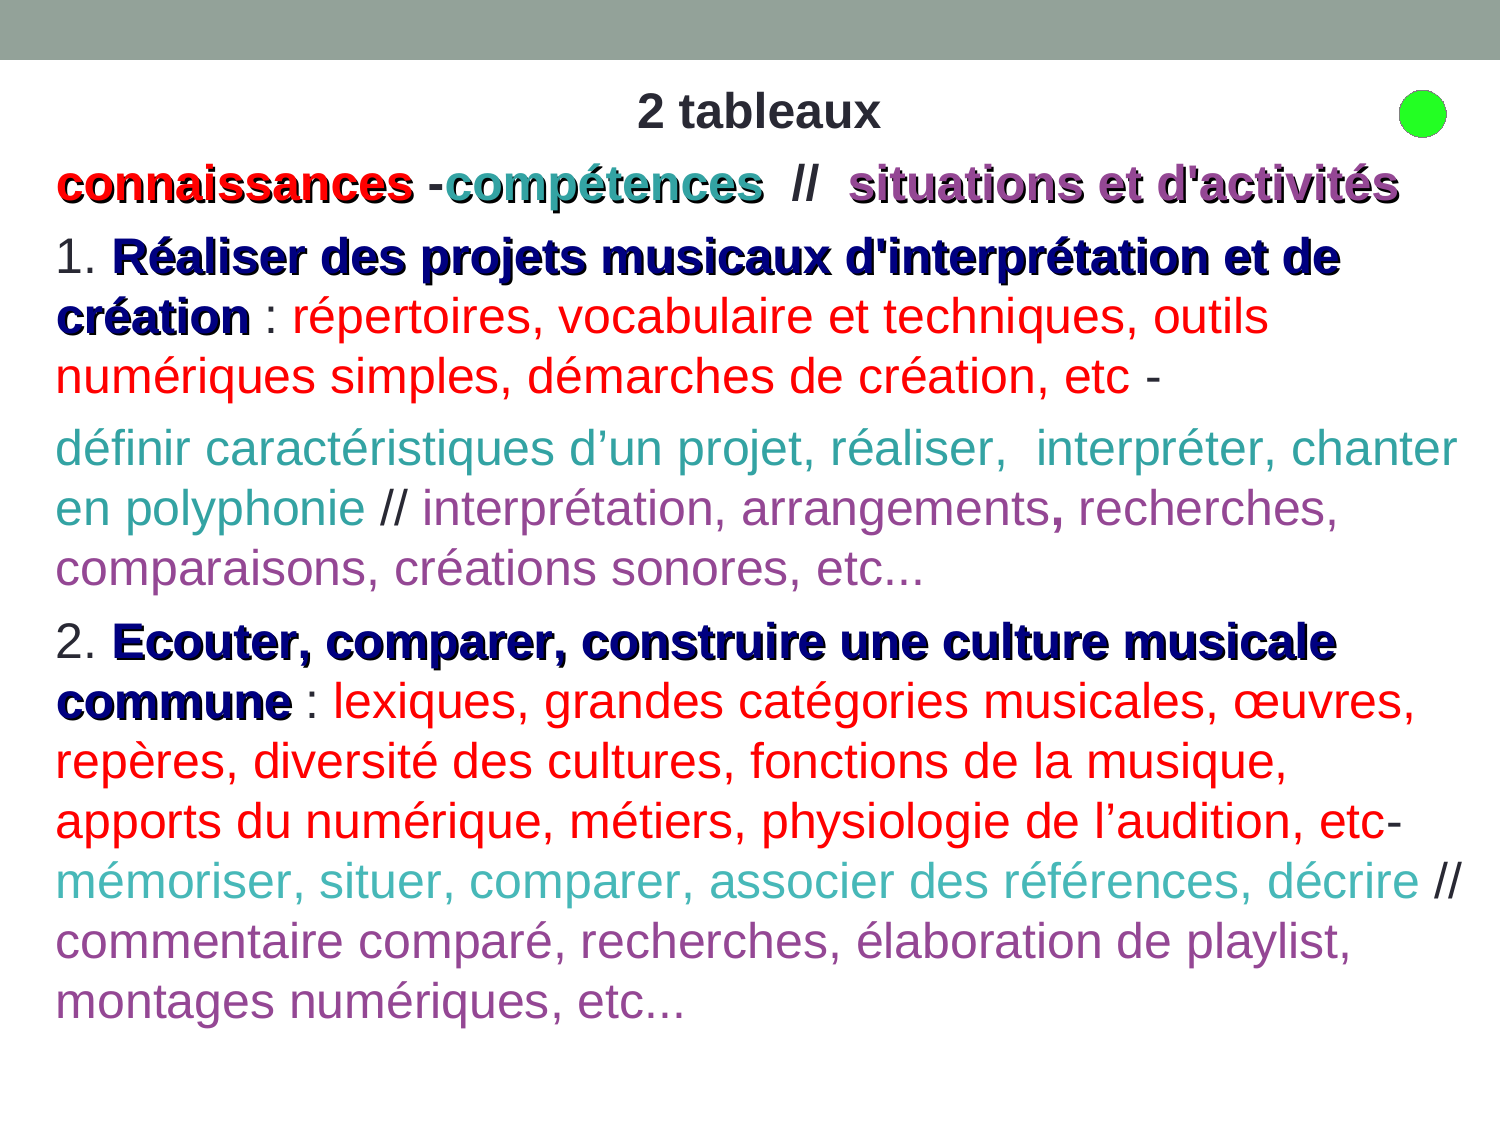

# 2 tableaux
connaissances -compétences // situations et d'activités
1. Réaliser des projets musicaux d'interprétation et de création : répertoires, vocabulaire et techniques, outils numériques simples, démarches de création, etc -
définir caractéristiques d’un projet, réaliser, interpréter, chanter en polyphonie // interprétation, arrangements, recherches, comparaisons, créations sonores, etc...
2. Ecouter, comparer, construire une culture musicale commune : lexiques, grandes catégories musicales, œuvres, repères, diversité des cultures, fonctions de la musique, apports du numérique, métiers, physiologie de l’audition, etc- mémoriser, situer, comparer, associer des références, décrire // commentaire comparé, recherches, élaboration de playlist, montages numériques, etc...